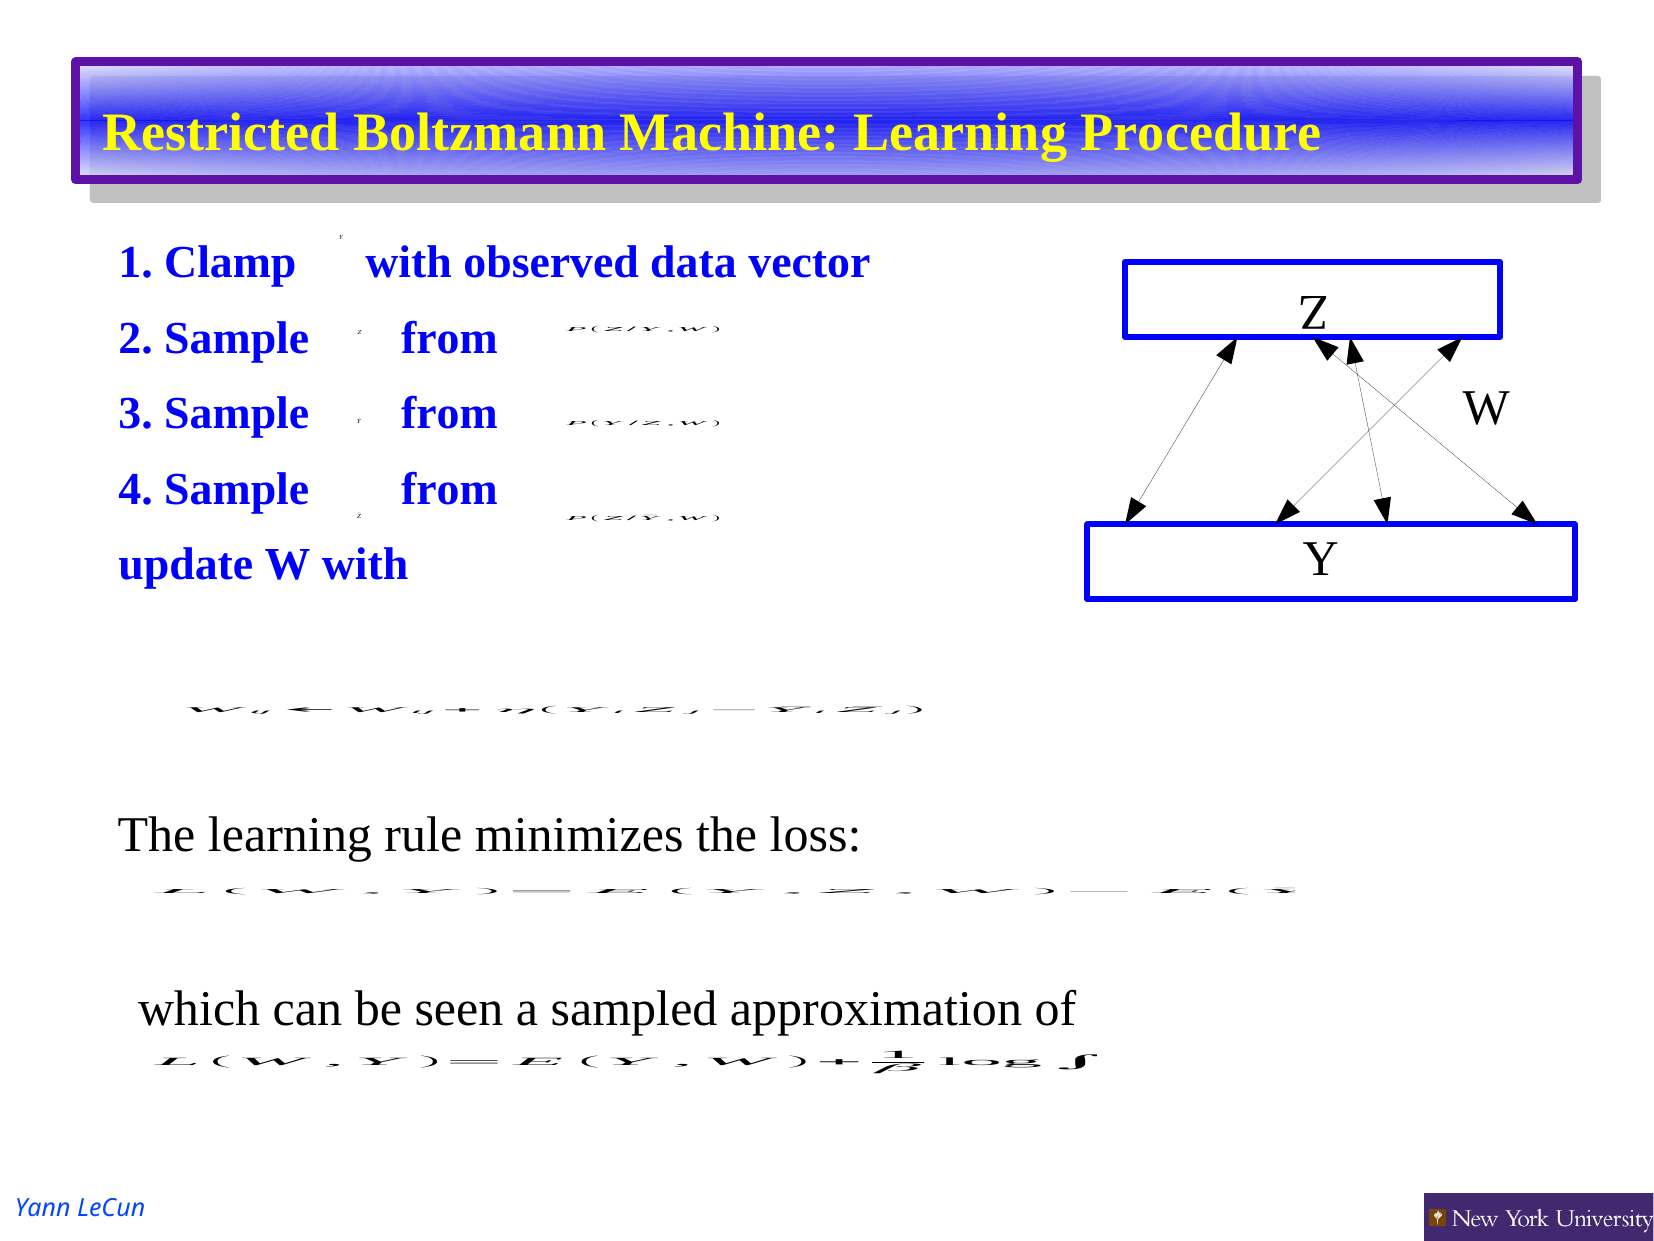

# Restricted Boltzmann Machine: Learning Procedure
1. Clamp with observed data vector
2. Sample from
3. Sample from
4. Sample from
update W with
Z
W
Y
The learning rule minimizes the loss:
which can be seen a sampled approximation of